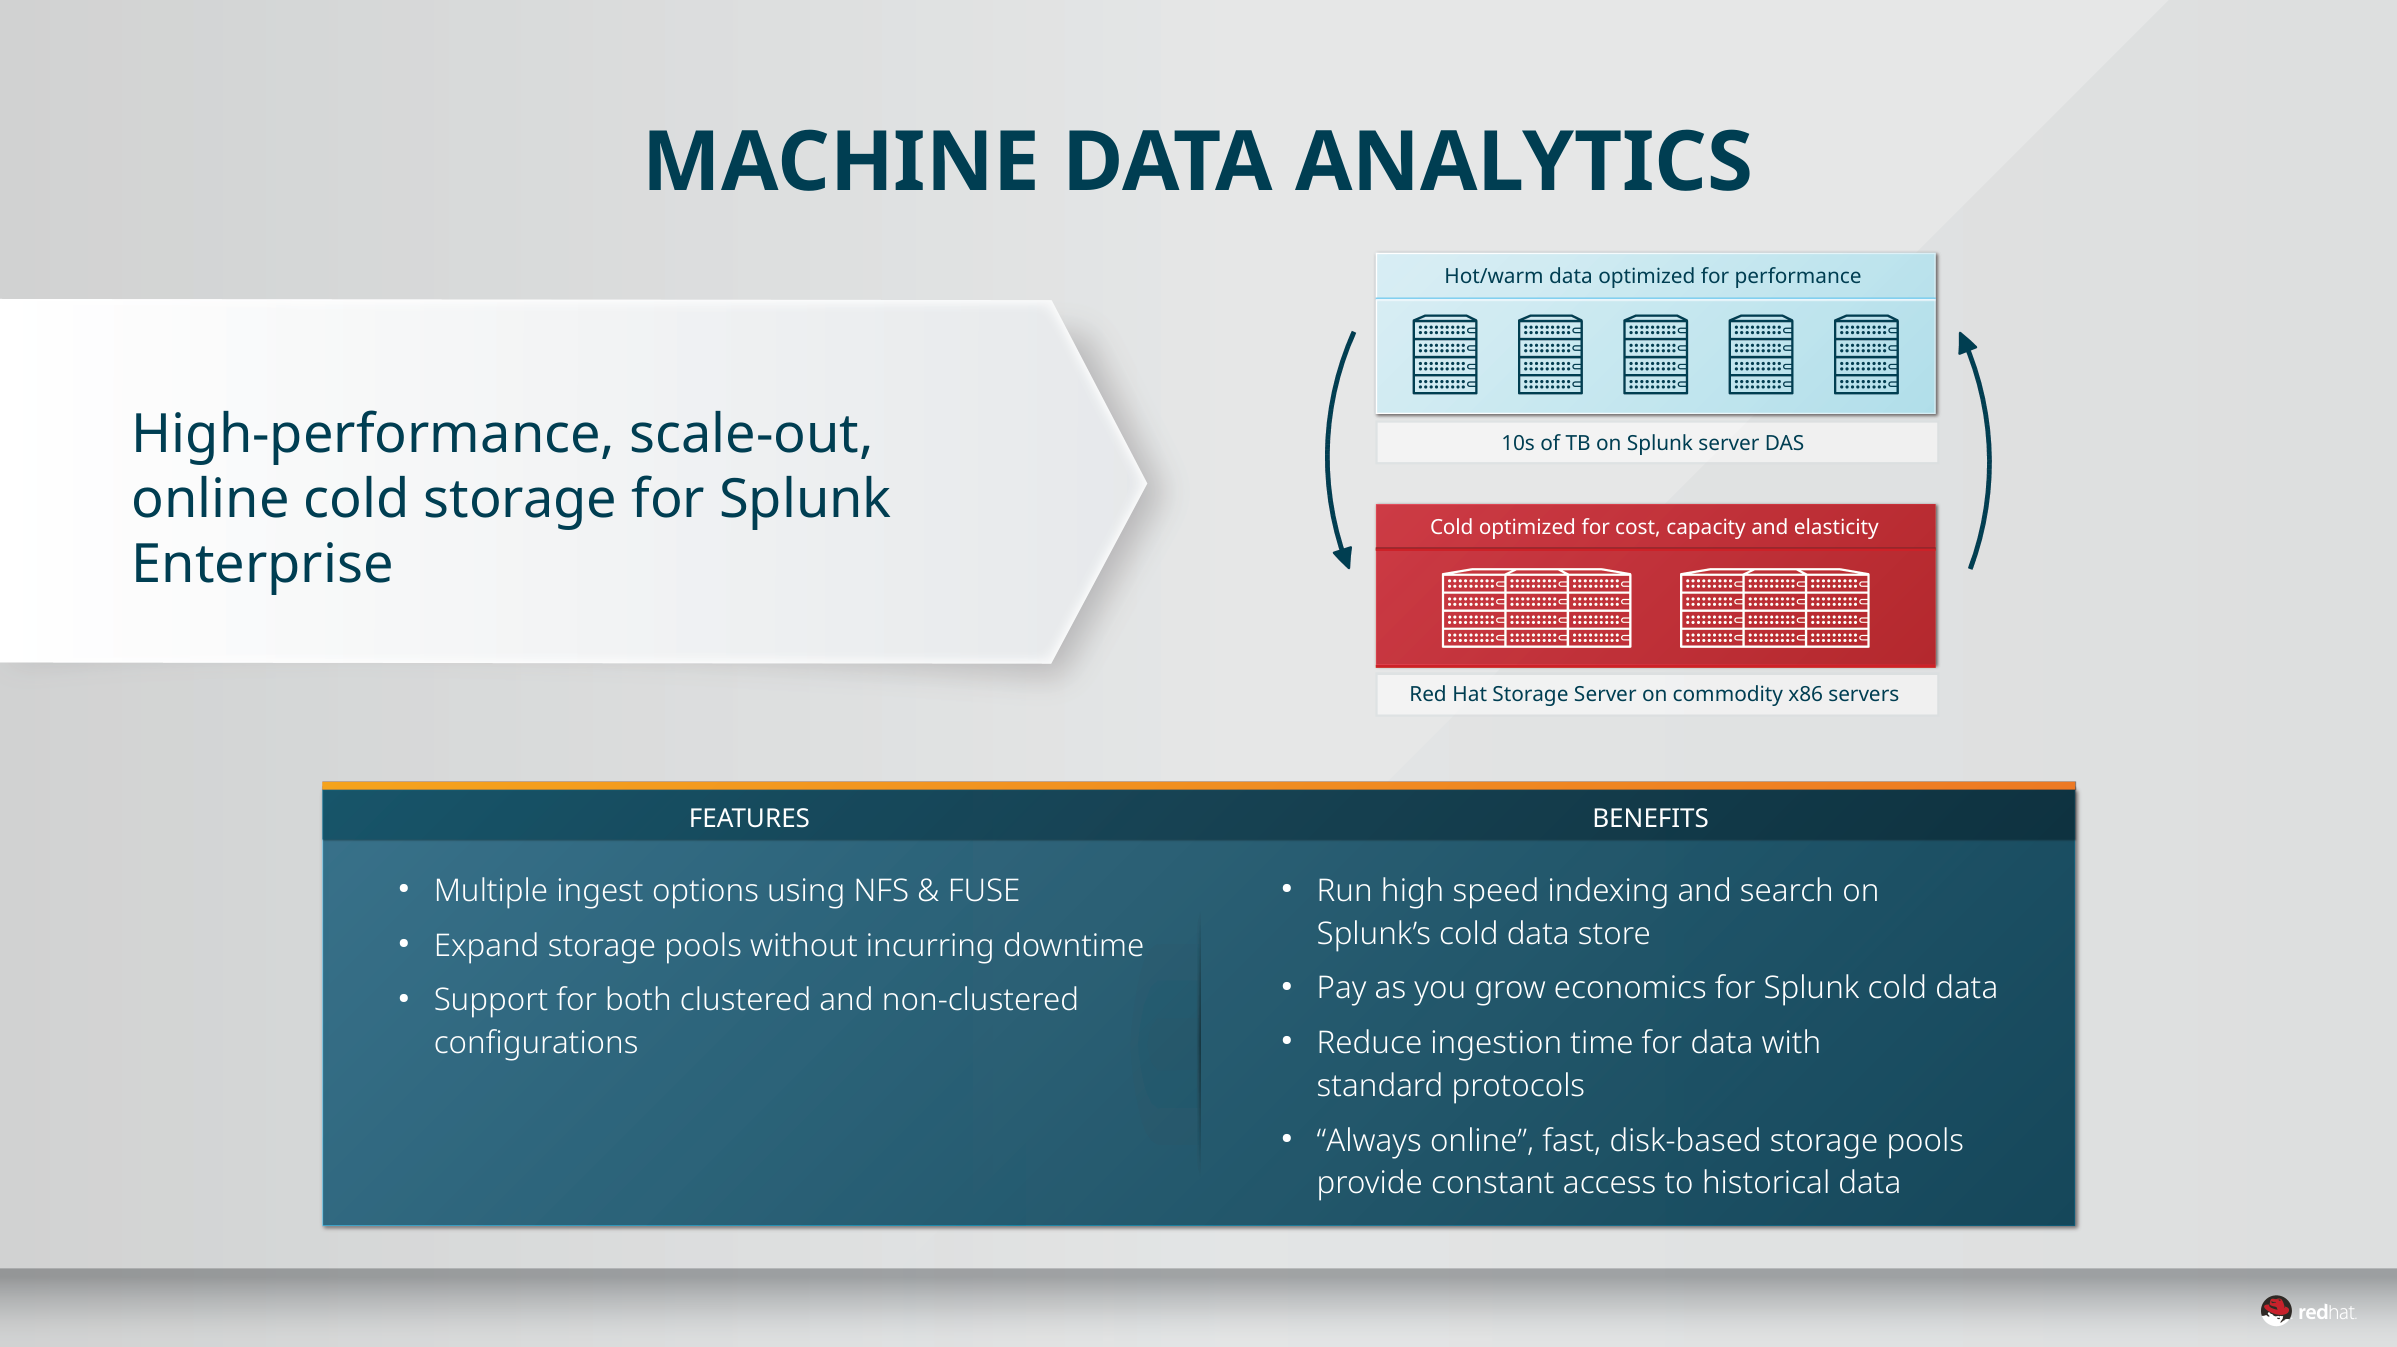

MACHINE DATA ANALYTICS
Hot/warm data optimized for performance
# High-performance, scale-out, online cold storage for Splunk Enterprise
10s of TB on Splunk server DAS
Cold optimized for cost, capacity and elasticity
Red Hat Storage Server on commodity x86 servers
FEATURES
BENEFITS
Multiple ingest options using NFS & FUSE
Expand storage pools without incurring downtime
Support for both clustered and non-clustered configurations
Run high speed indexing and search on
Splunk’s cold data store
Pay as you grow economics for Splunk cold data
Reduce ingestion time for data with
standard protocols
“Always online”, fast, disk-based storage pools provide constant access to historical data